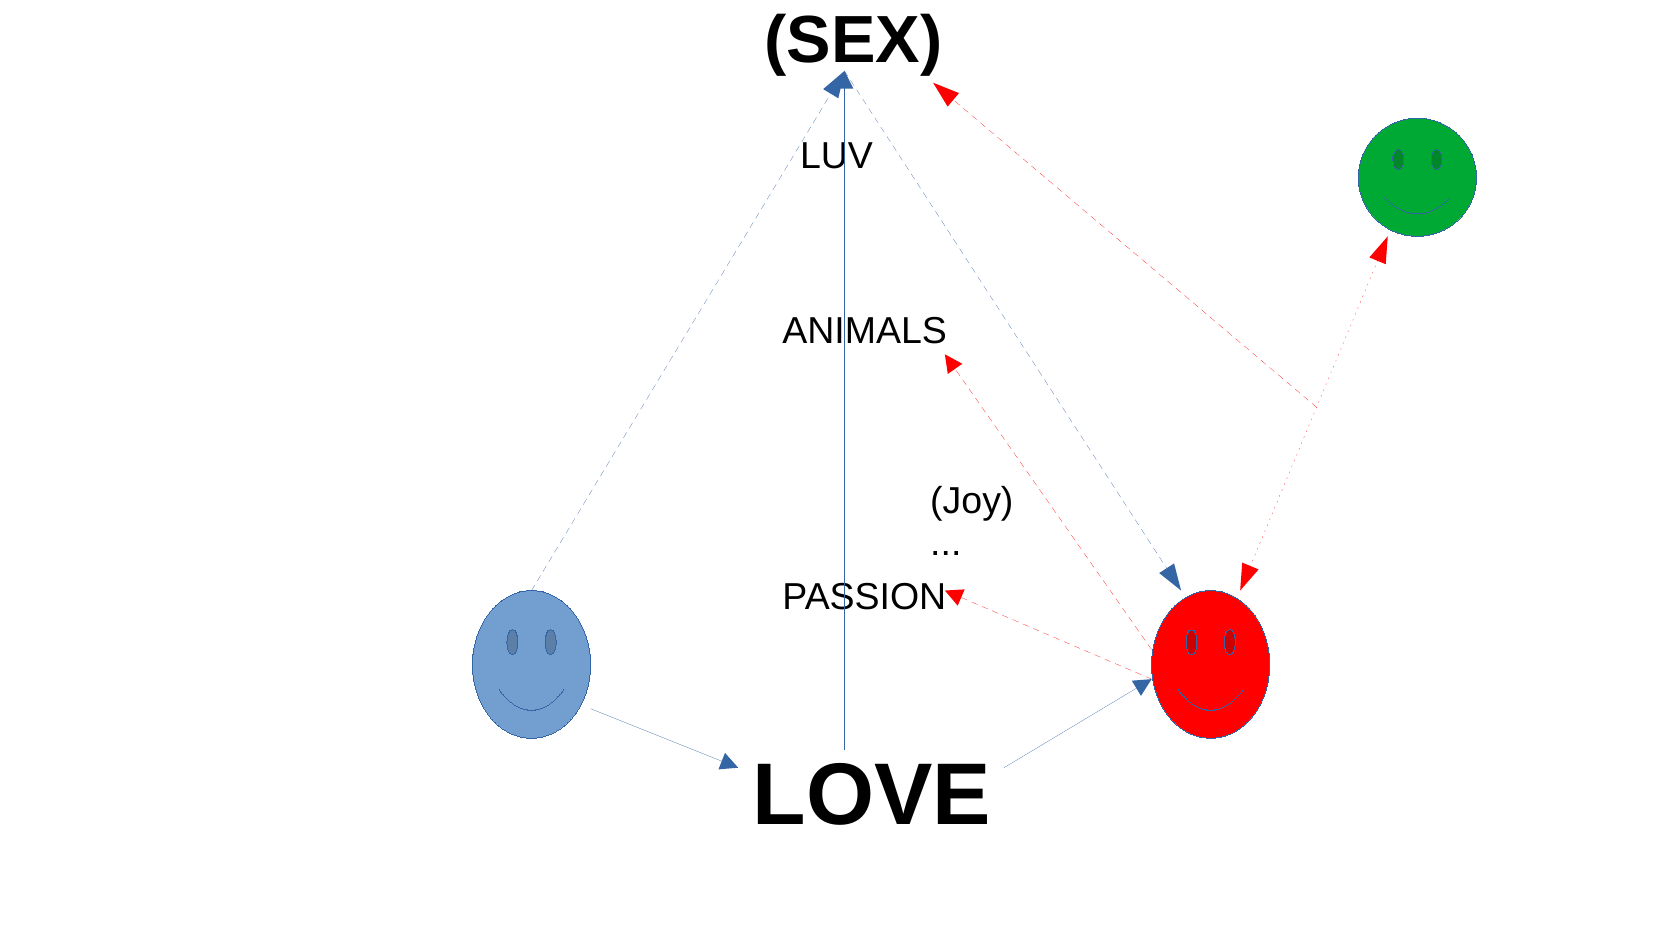

(SEX)
LUV
ANIMALS
(Joy)
...
PASSION
LOVE